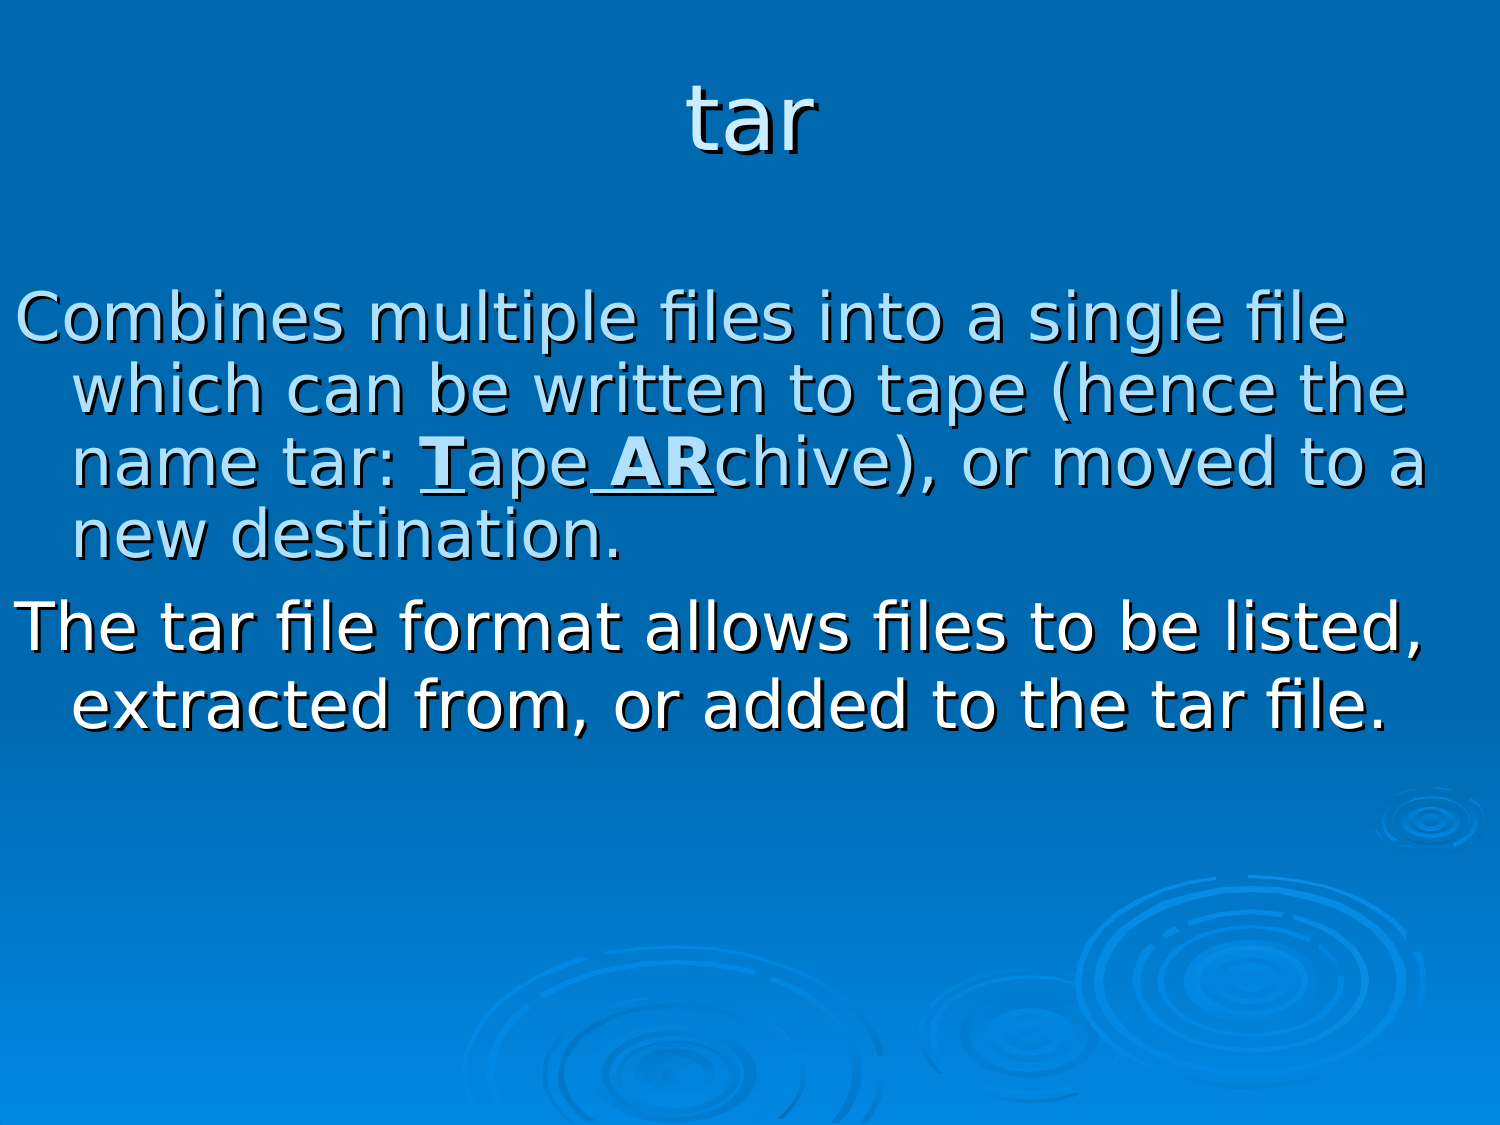

# tar
Combines multiple files into a single file which can be written to tape (hence the name tar: Tape ARchive), or moved to a new destination.
The tar file format allows files to be listed, extracted from, or added to the tar file.